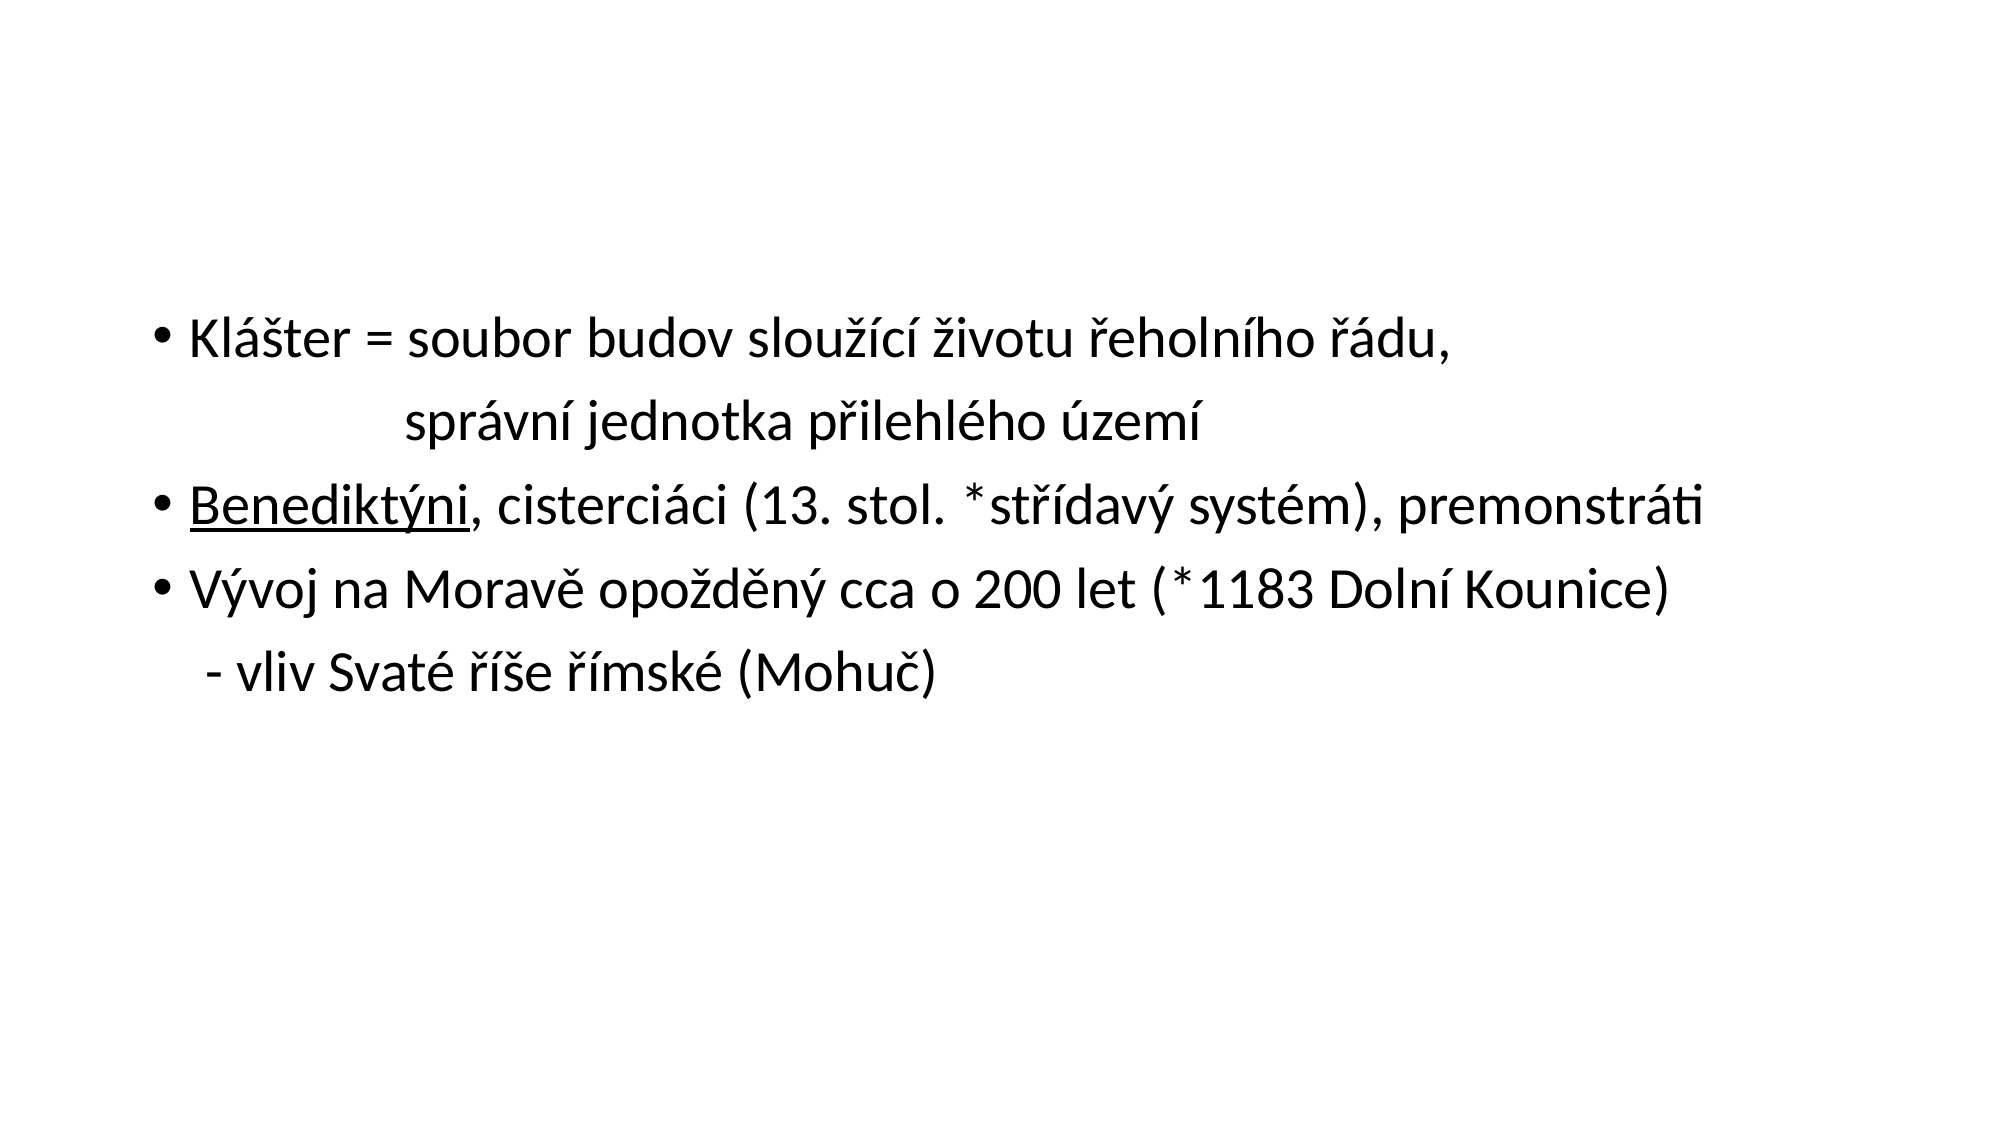

#
Klášter = soubor budov sloužící životu řeholního řádu,
 správní jednotka přilehlého území
Benediktýni, cisterciáci (13. stol. *střídavý systém), premonstráti
Vývoj na Moravě opožděný cca o 200 let (*1183 Dolní Kounice)
 - vliv Svaté říše římské (Mohuč)